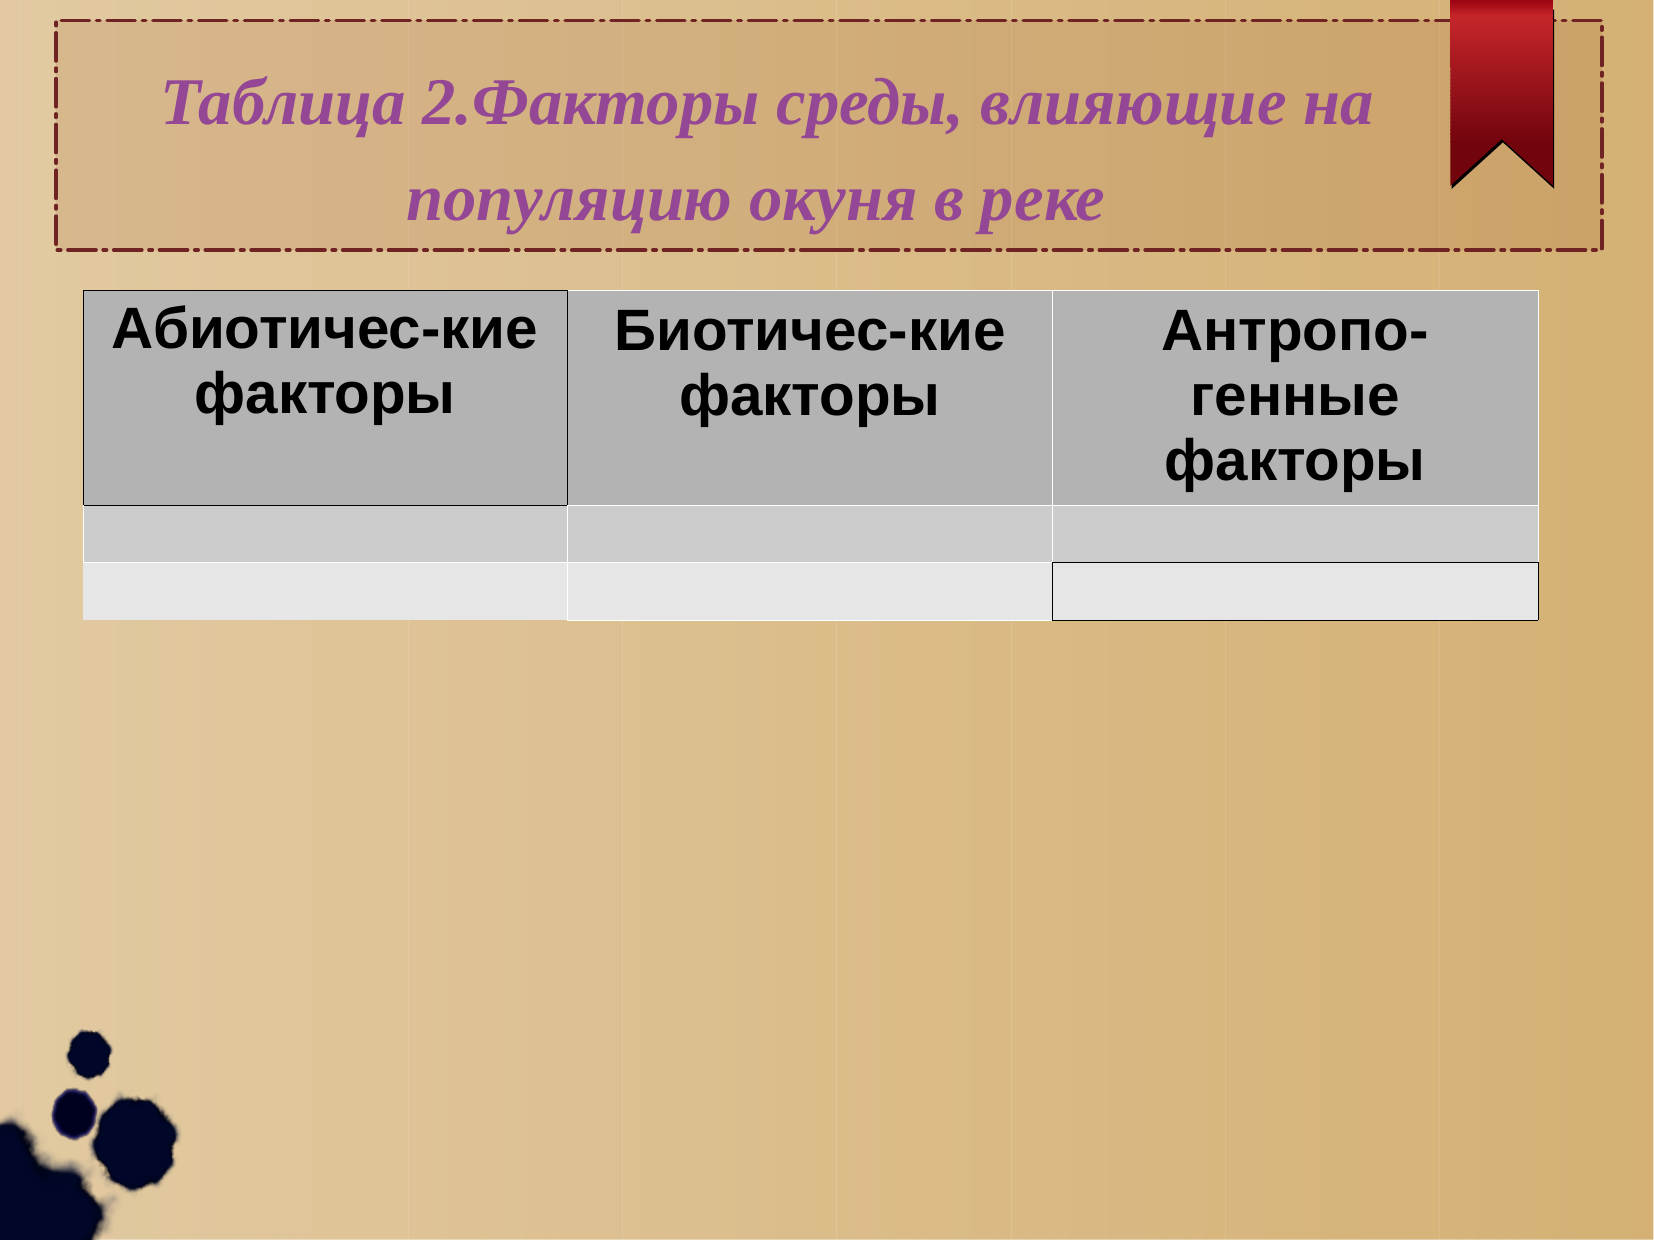

# Таблица 2.Факторы среды, влияющие на популяцию окуня в реке
| Абиотичес-кие факторы | Биотичес-кие факторы | Антропо-генные факторы |
| --- | --- | --- |
| | | |
| | | |